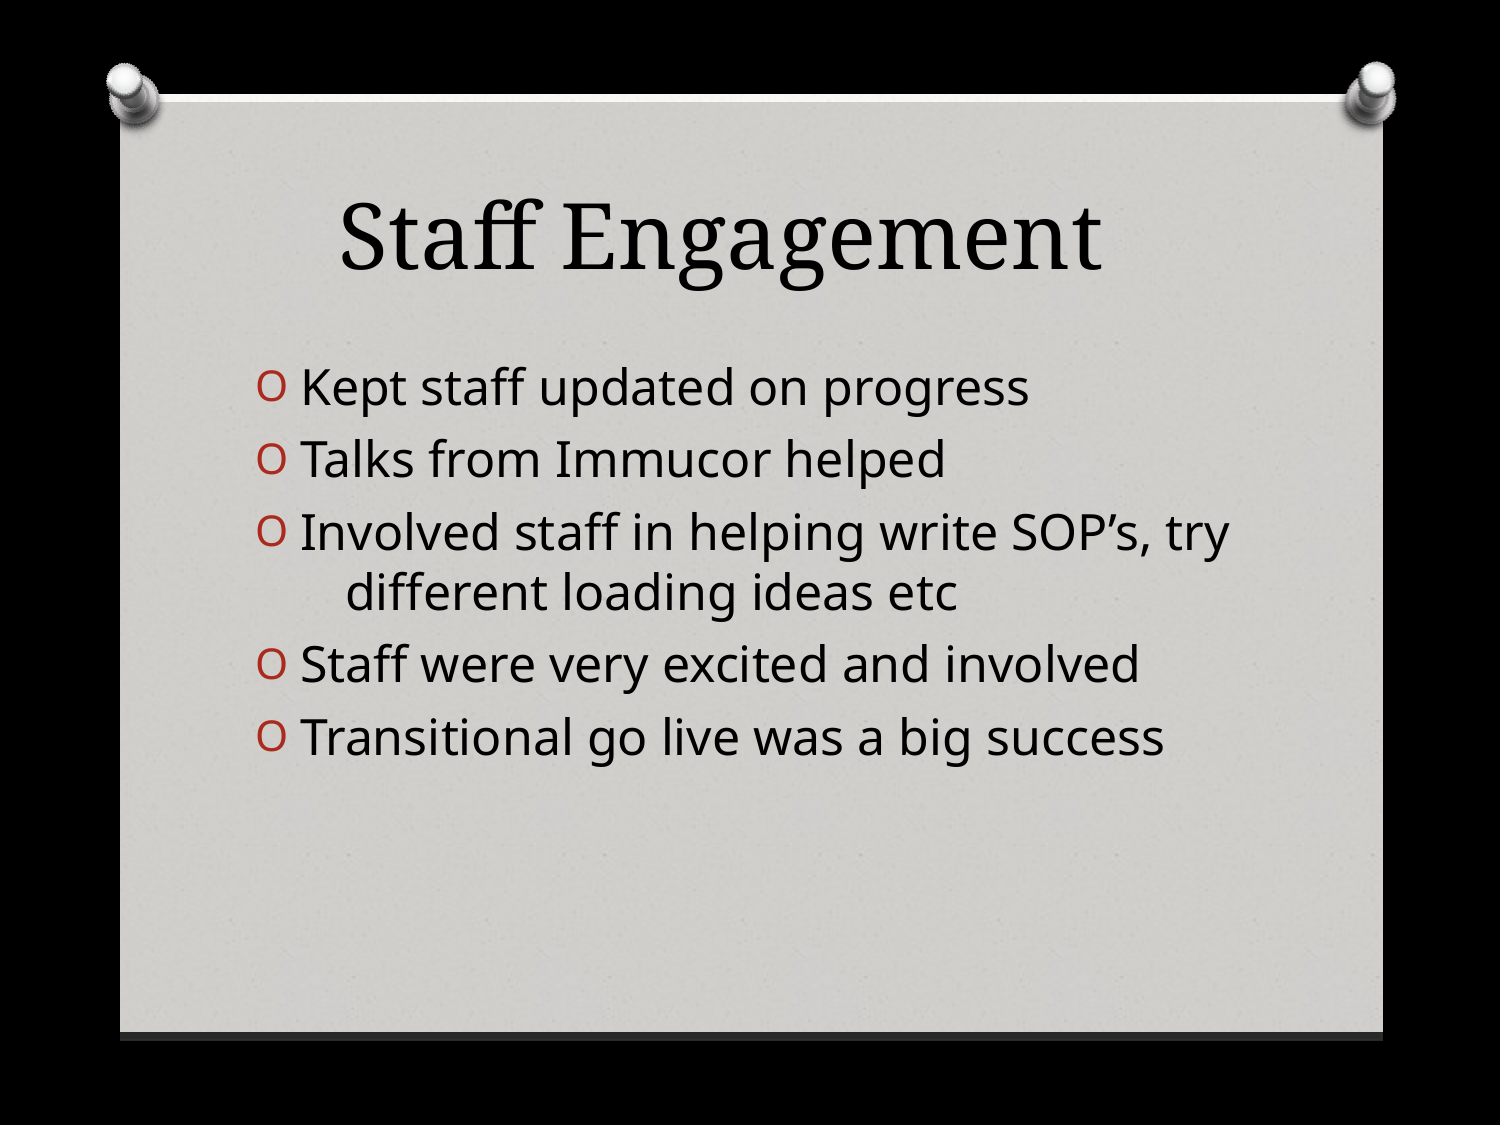

# Staff Engagement
Kept staff updated on progress
Talks from Immucor helped
Involved staff in helping write SOP’s, try different loading ideas etc
Staff were very excited and involved
Transitional go live was a big success